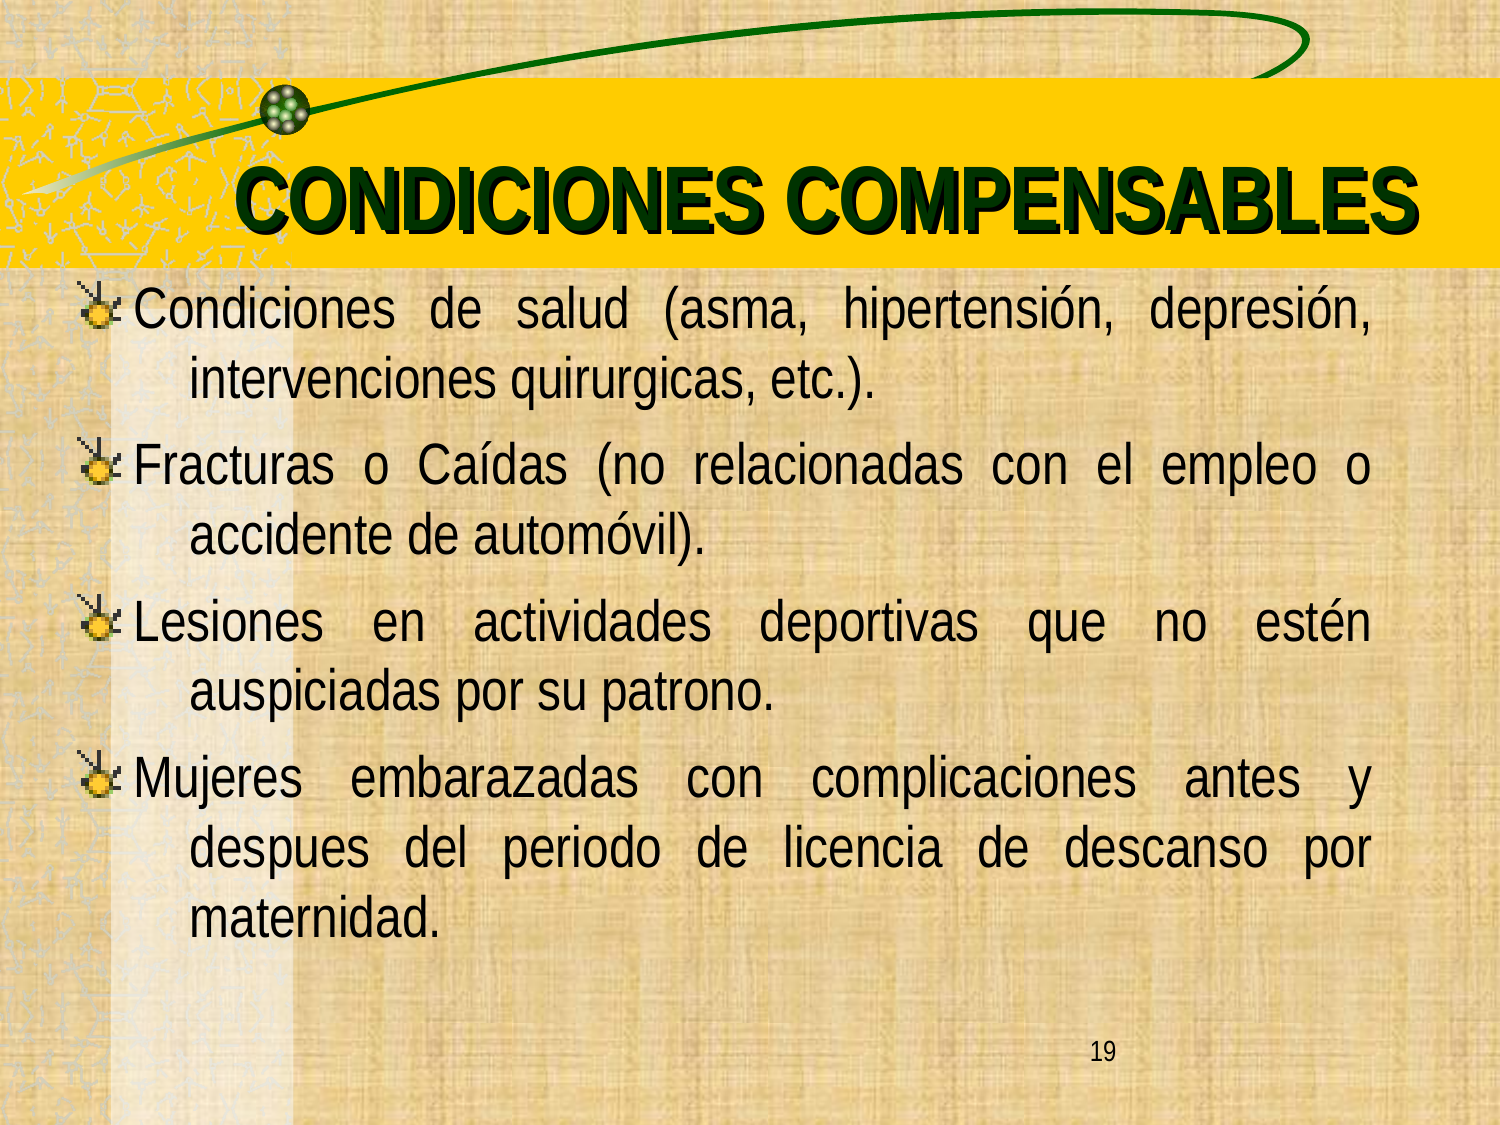

# CONDICIONES COMPENSABLES
Condiciones de salud (asma, hipertensión, depresión, intervenciones quirurgicas, etc.).
Fracturas o Caídas (no relacionadas con el empleo o accidente de automóvil).
Lesiones en actividades deportivas que no estén auspiciadas por su patrono.
Mujeres embarazadas con complicaciones antes y despues del periodo de licencia de descanso por maternidad.